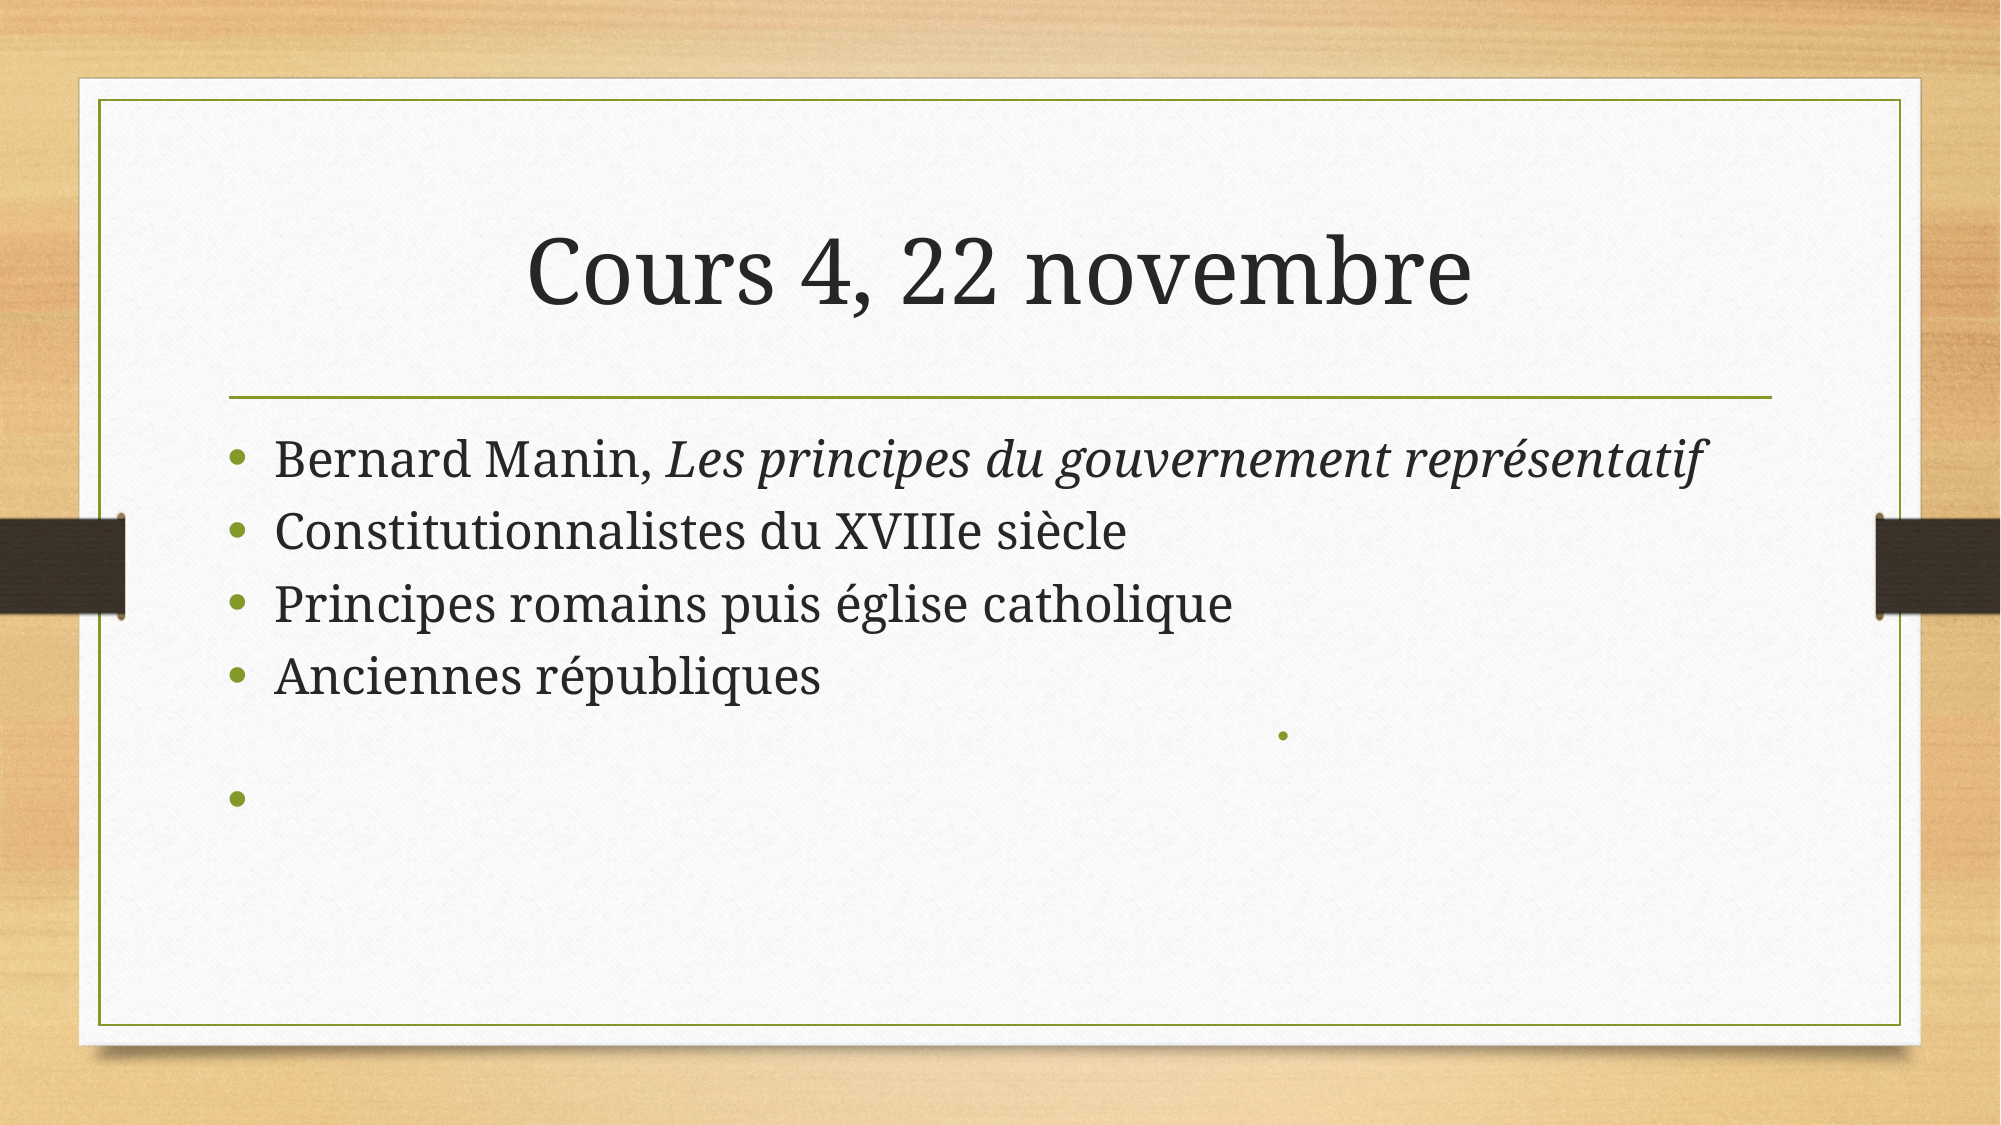

# Cours 4, 22 novembre
Bernard Manin, Les principes du gouvernement représentatif
Constitutionnalistes du XVIIIe siècle
Principes romains puis église catholique
Anciennes républiques